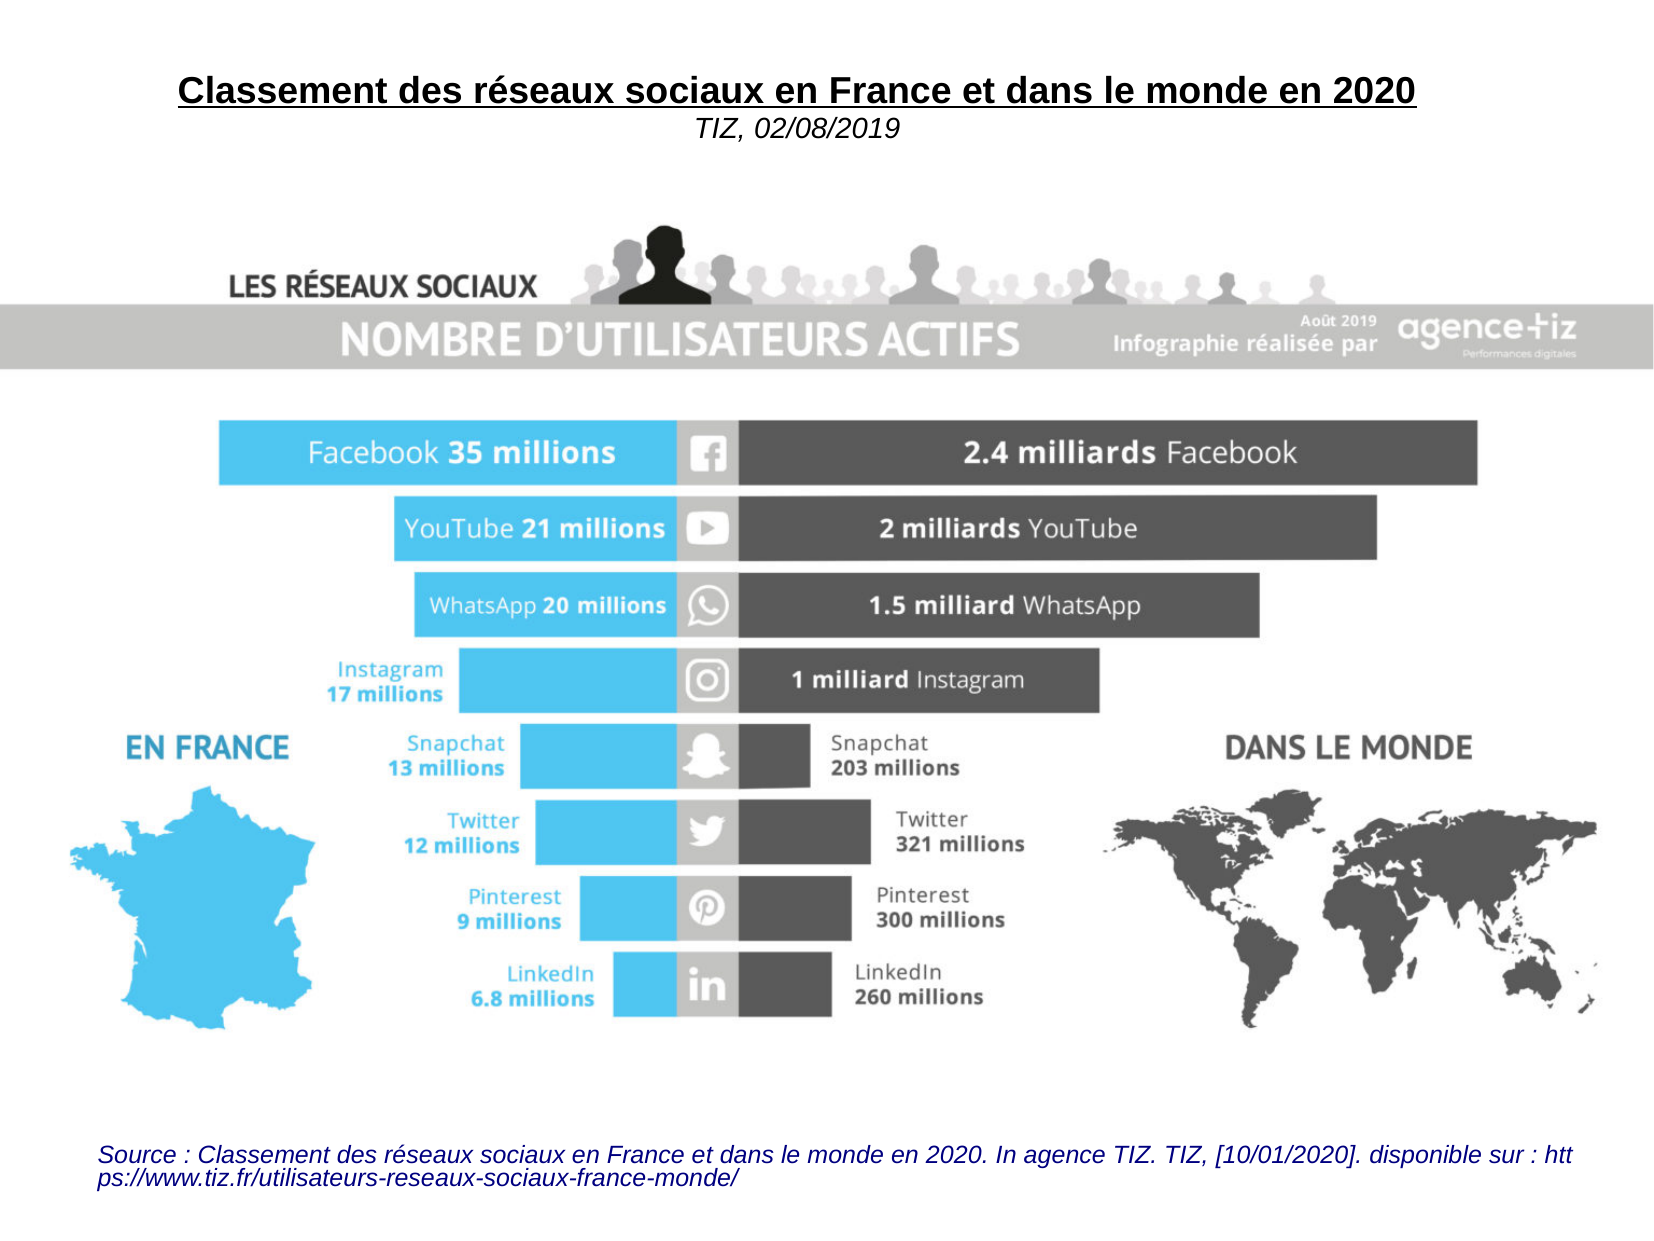

# Classement des réseaux sociaux en France et dans le monde en 2020 TIZ, 02/08/2019
Source : Classement des réseaux sociaux en France et dans le monde en 2020. In agence TIZ. TIZ, [10/01/2020]. disponible sur : https://www.tiz.fr/utilisateurs-reseaux-sociaux-france-monde/